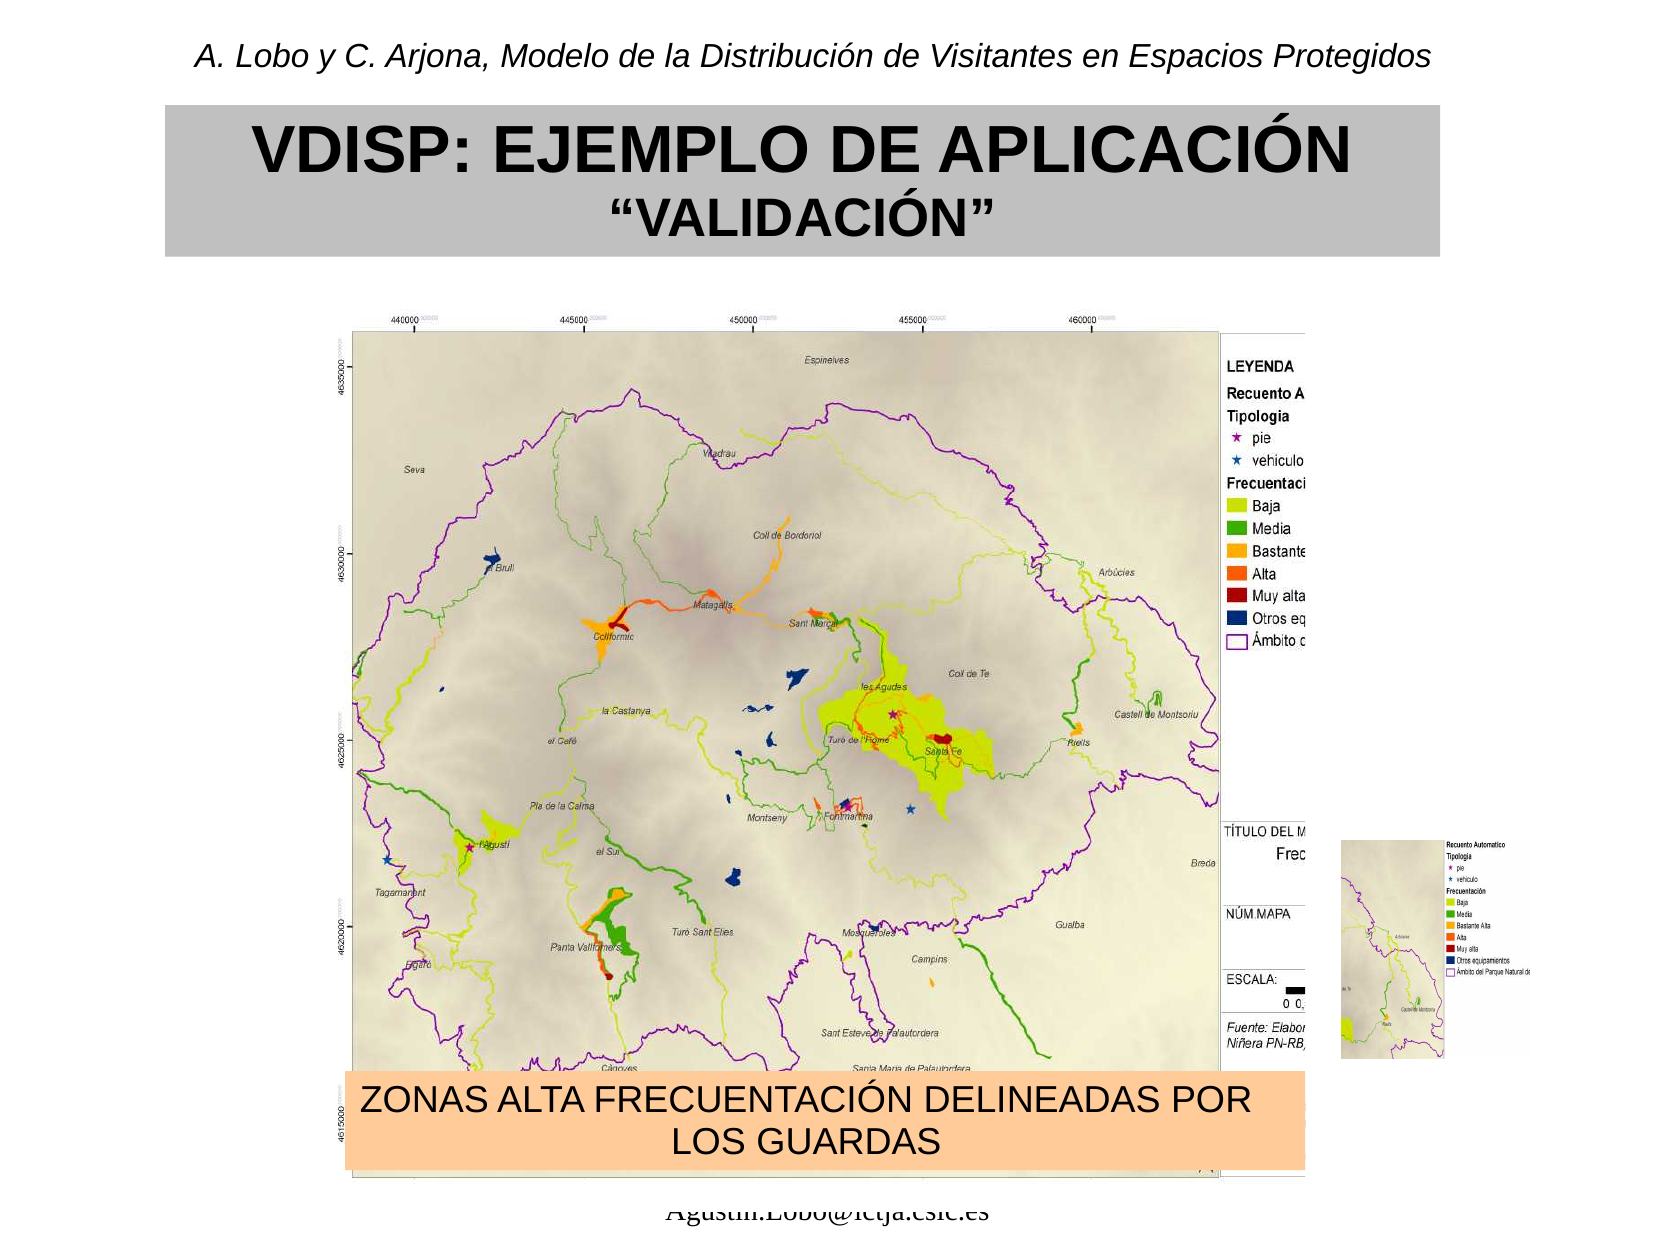

VDISP: EJEMPLO DE APLICACIÓN
“VALIDACIÓN”
ZONAS ALTA FRECUENTACIÓN DELINEADAS POR LOS GUARDAS